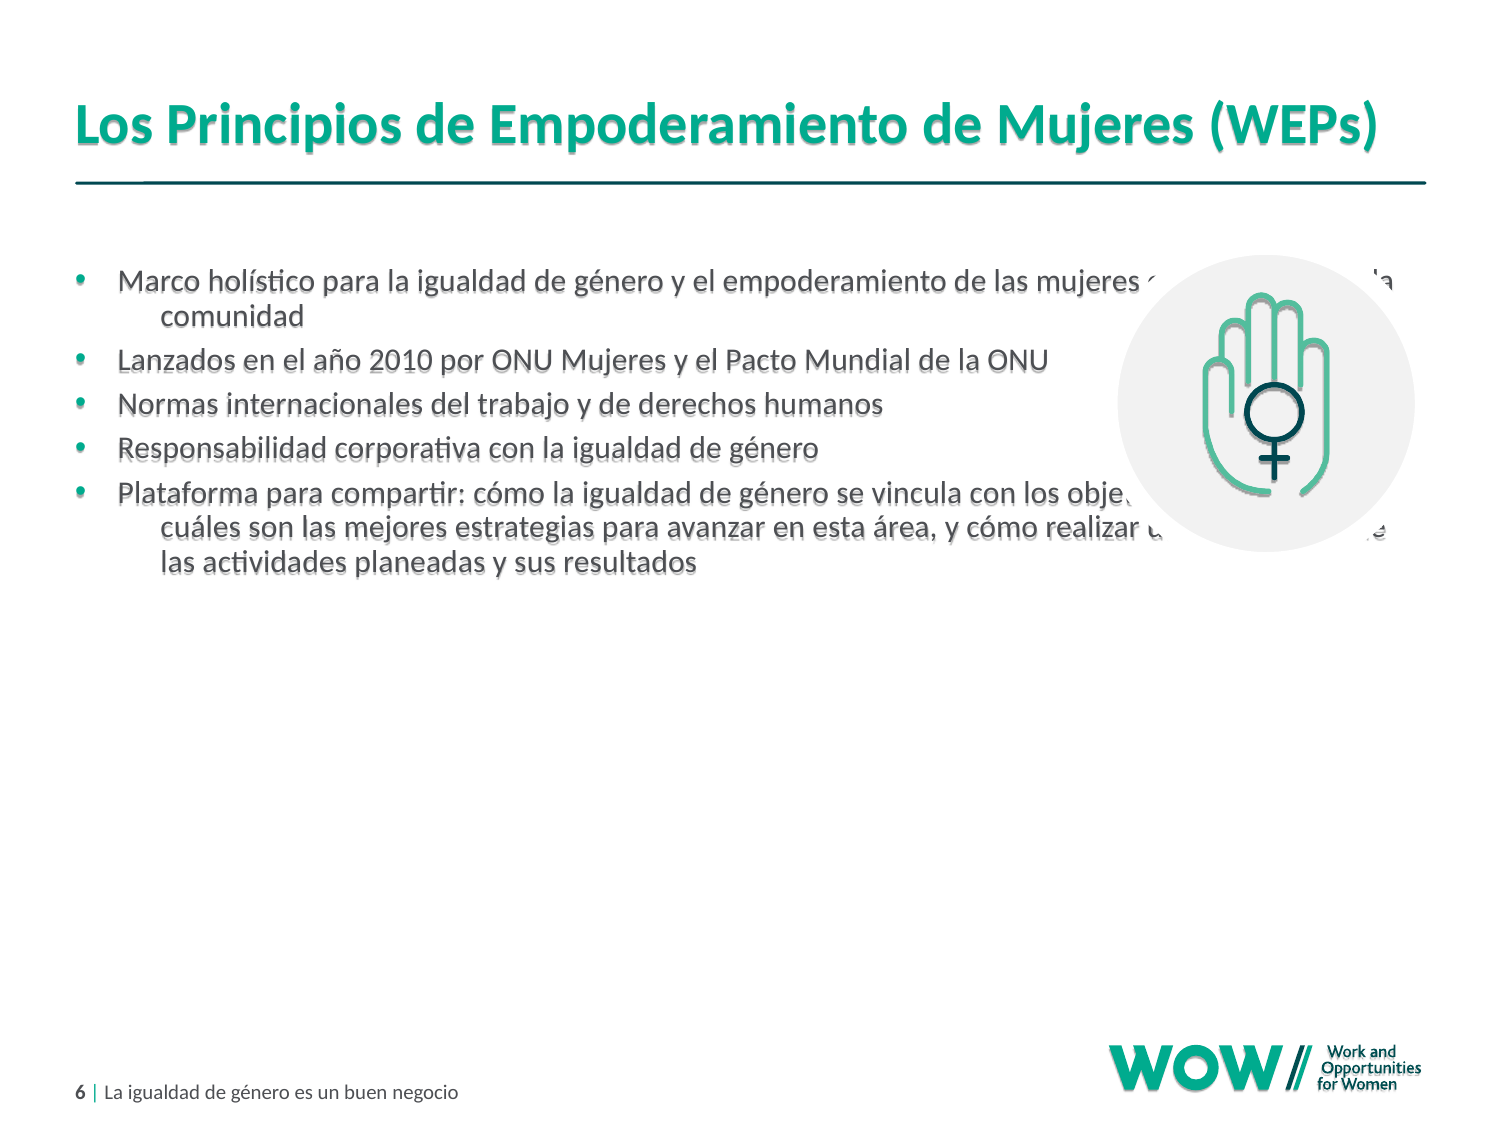

Los Principios de Empoderamiento de Mujeres (WEPs)
# Marco holístico para la igualdad de género y el empoderamiento de las mujeres en la economía y la comunidad
Lanzados en el año 2010 por ONU Mujeres y el Pacto Mundial de la ONU
Normas internacionales del trabajo y de derechos humanos
Responsabilidad corporativa con la igualdad de género
Plataforma para compartir: cómo la igualdad de género se vincula con los objetivos corporativos, cuáles son las mejores estrategias para avanzar en esta área, y cómo realizar un seguimiento de las actividades planeadas y sus resultados
6 | La igualdad de género es un buen negocio